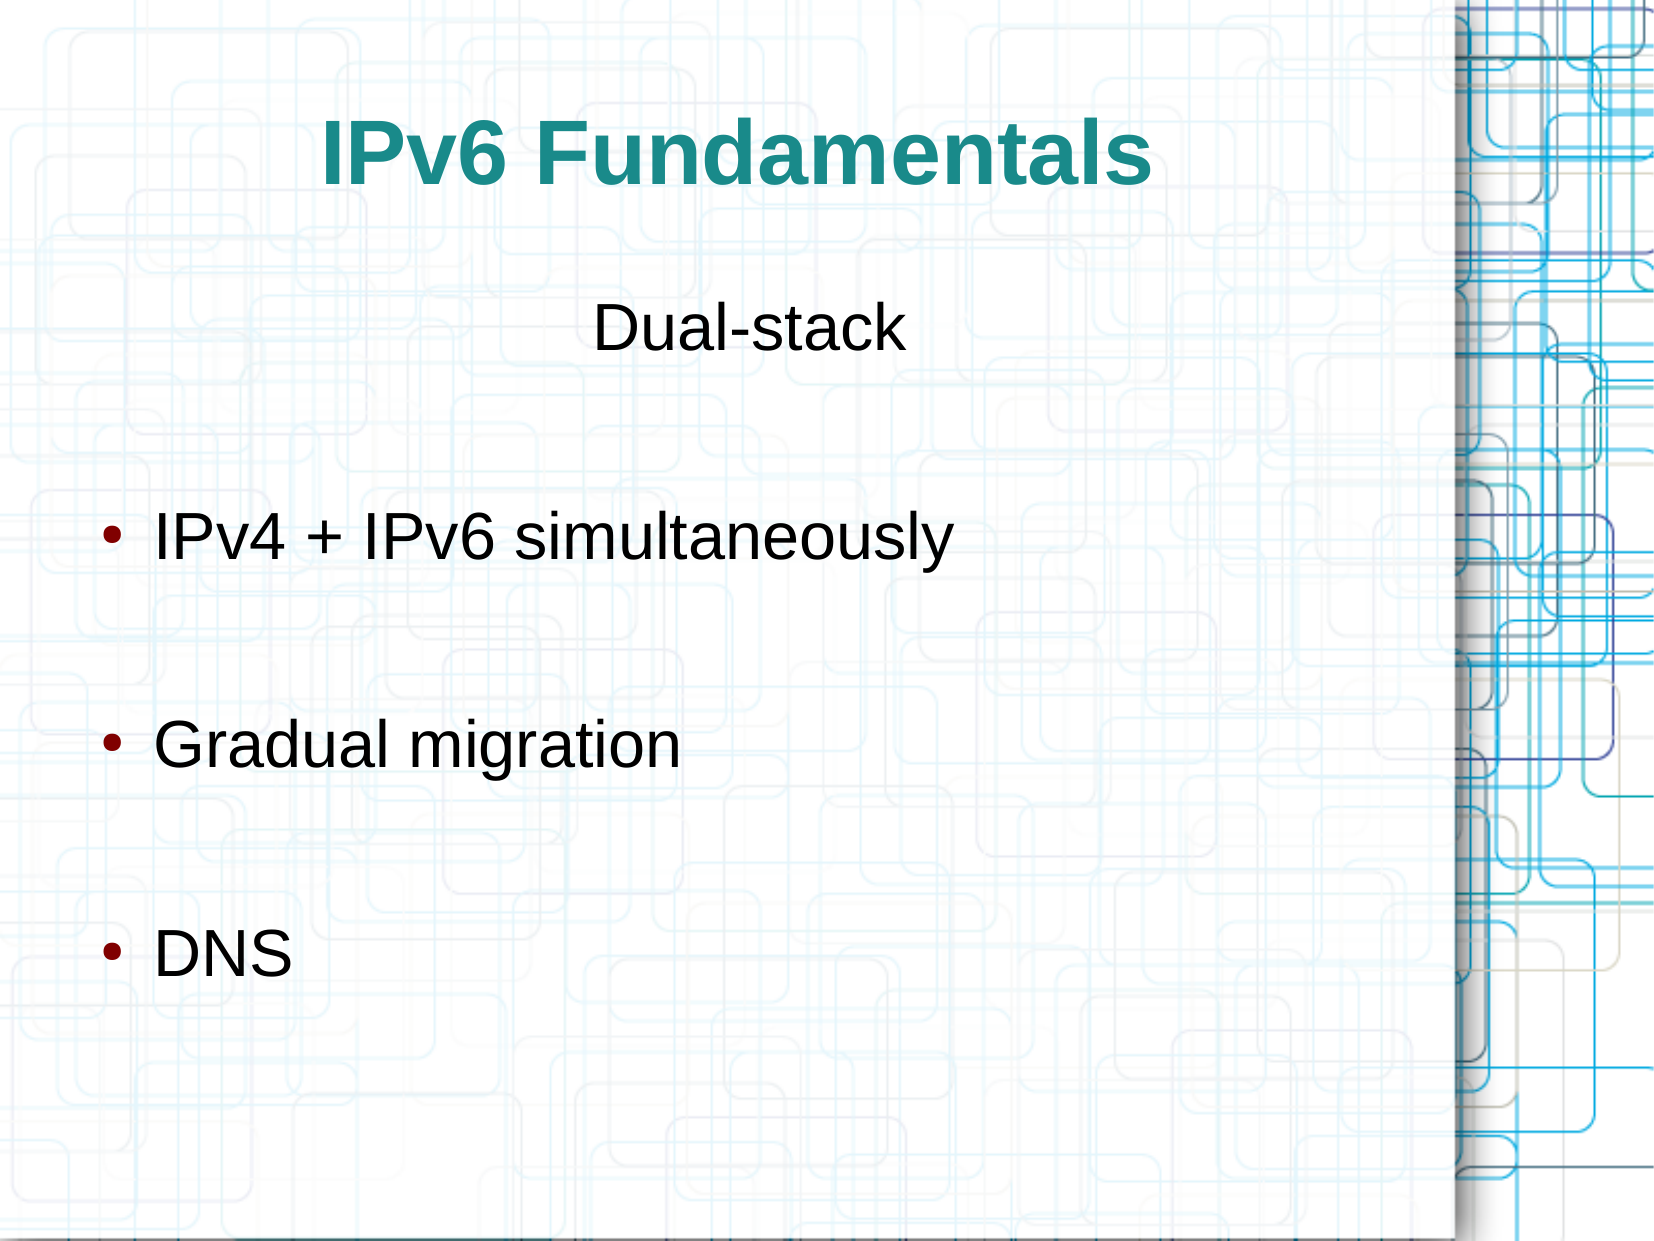

# IPv6 Fundamentals
Dual-stack
IPv4 + IPv6 simultaneously
Gradual migration
DNS